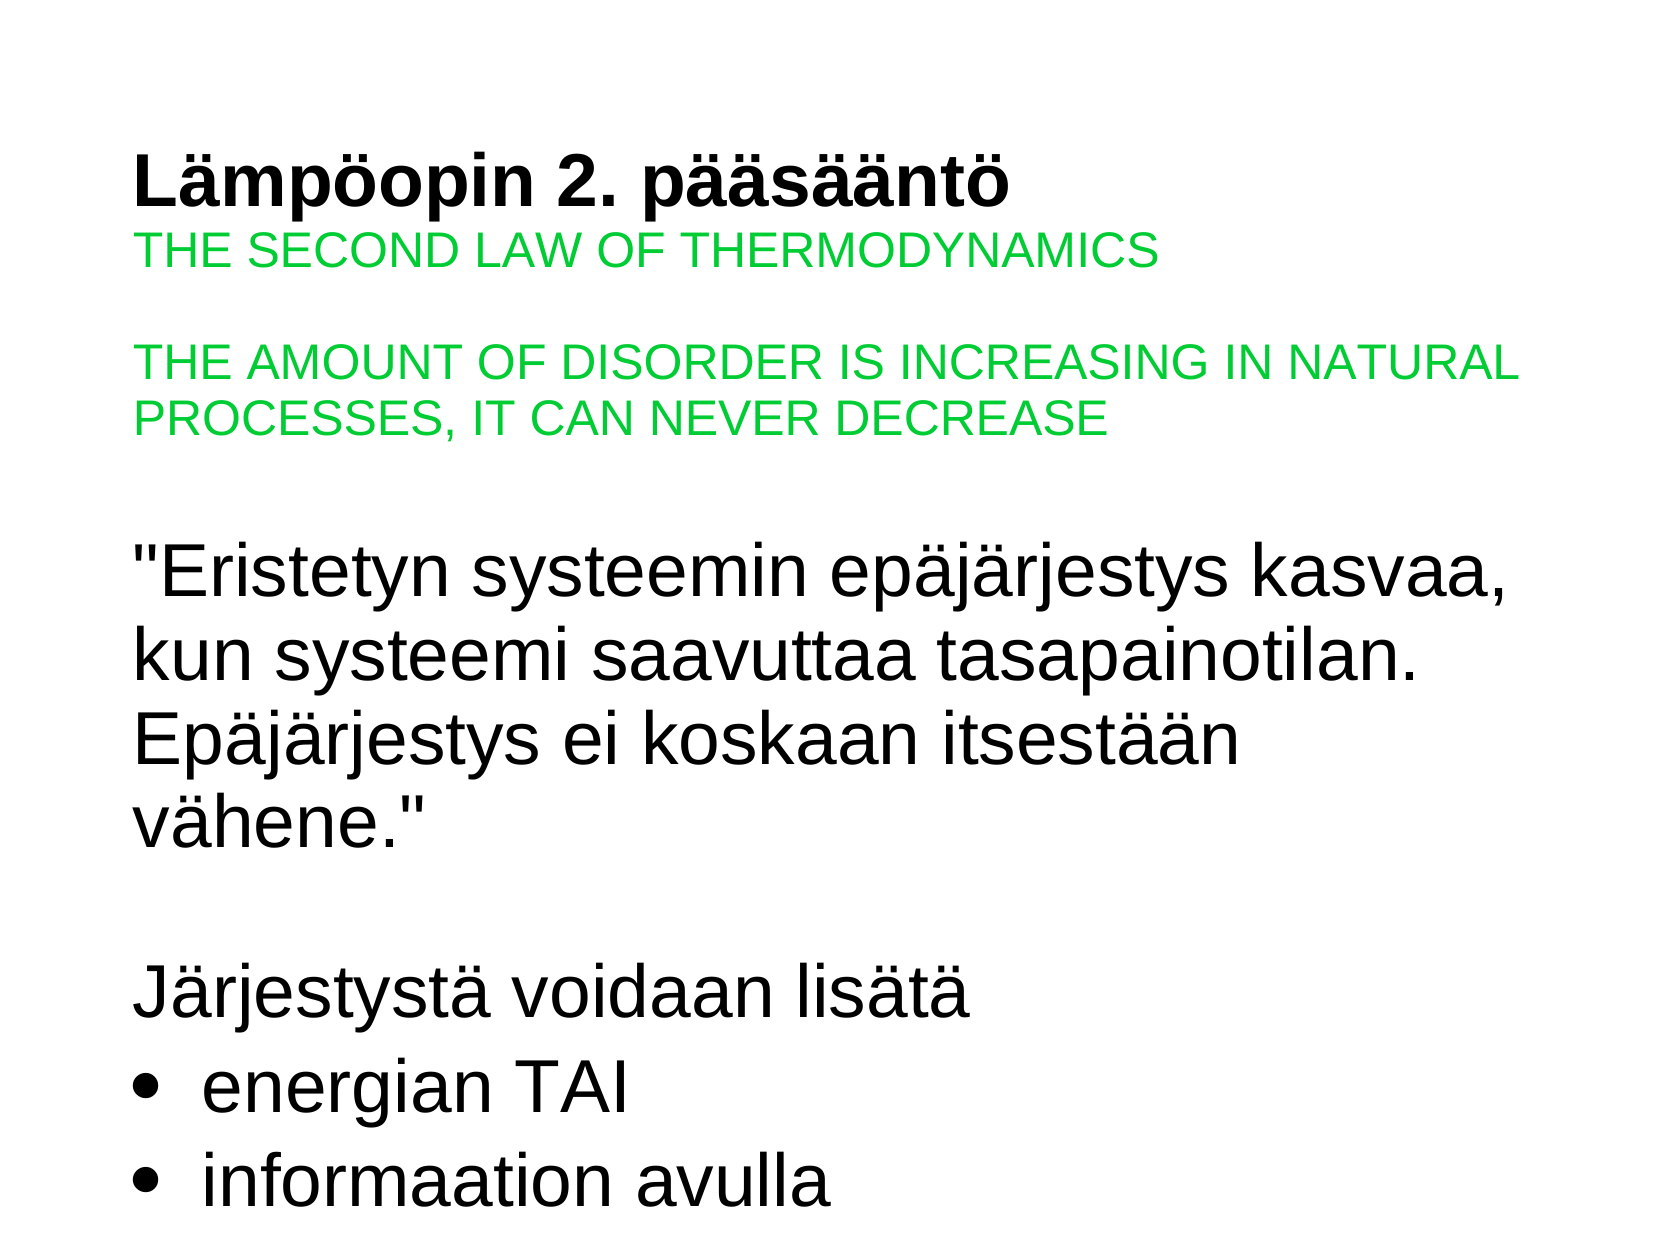

Lämpöopin 2. pääsääntö
THE SECOND LAW OF THERMODYNAMICS
THE AMOUNT OF DISORDER IS INCREASING IN NATURAL PROCESSES, IT CAN NEVER DECREASE
"Eristetyn systeemin epäjärjestys kasvaa, kun systeemi saavuttaa tasapainotilan. Epäjärjestys ei koskaan itsestään vähene."
Järjestystä voidaan lisätä
 energian TAI
 informaation avulla